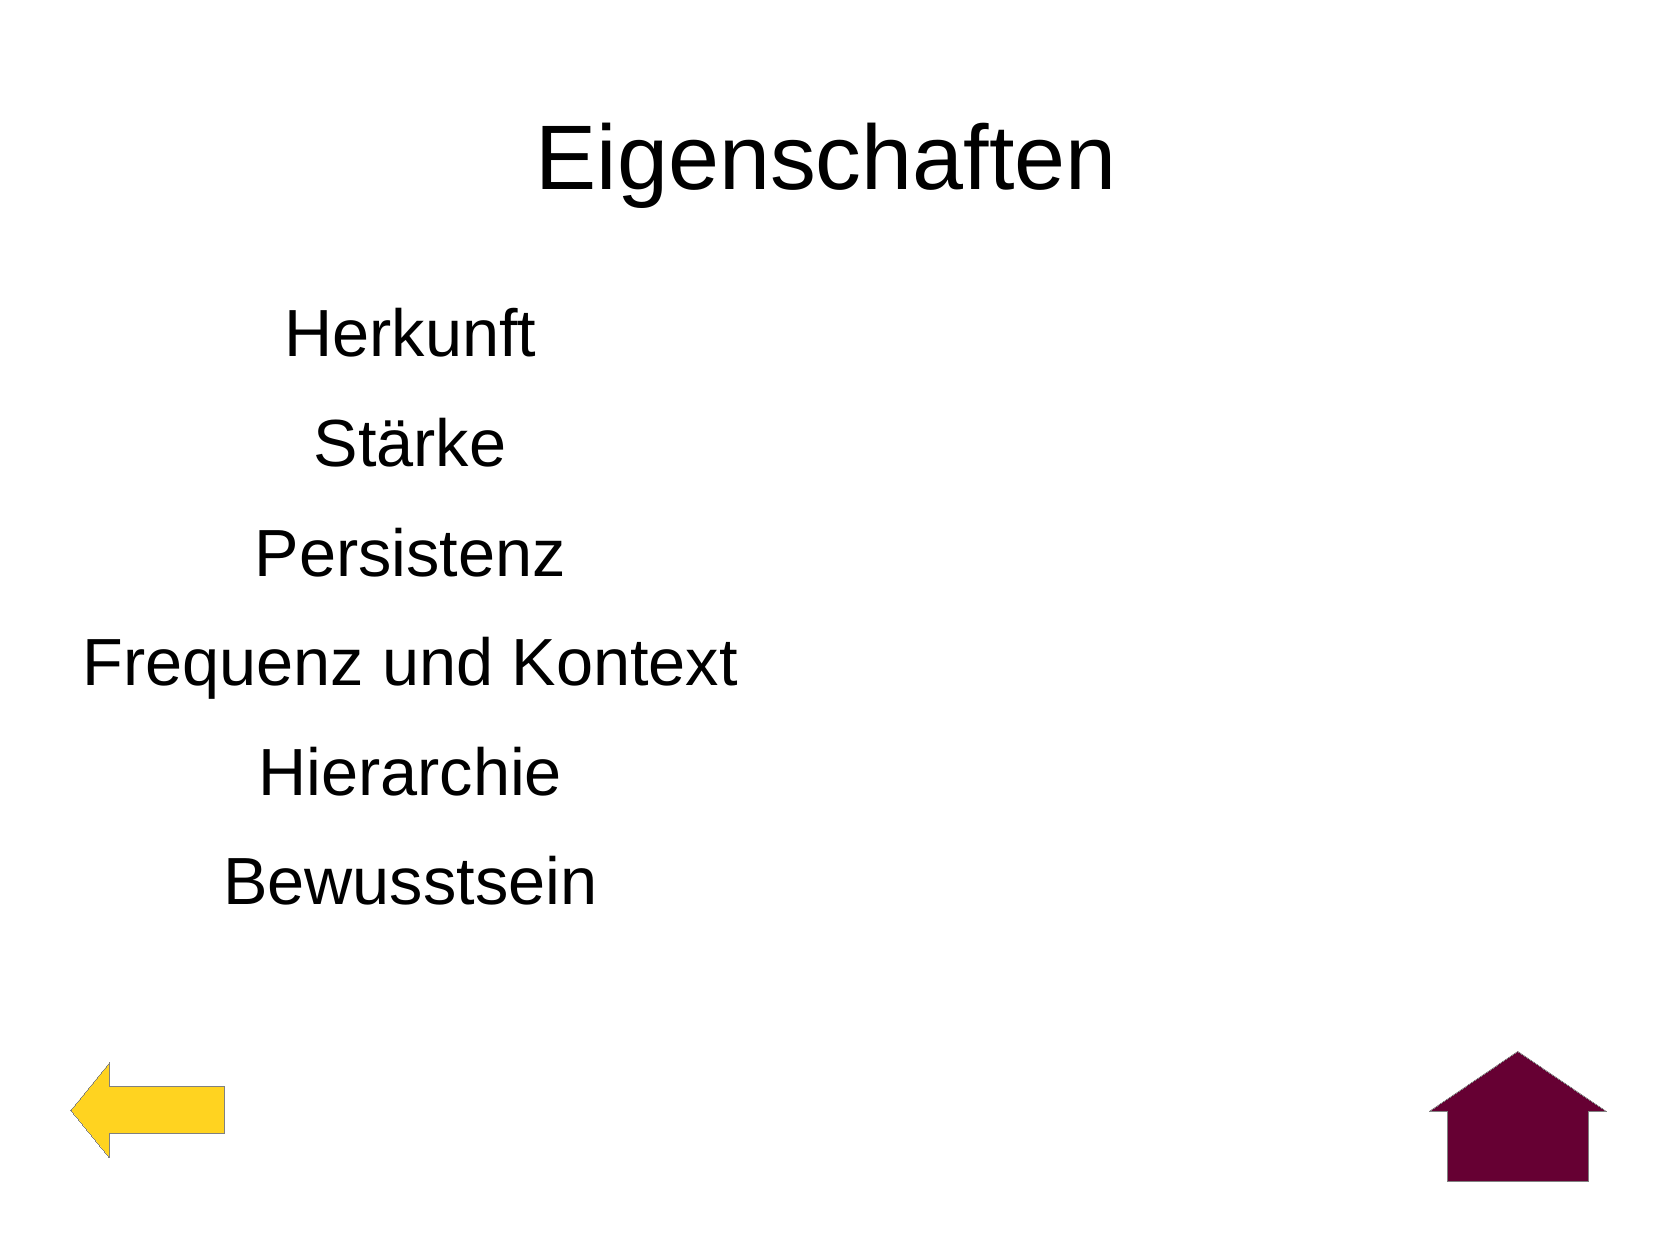

# Eigenschaften
Herkunft
Stärke
Persistenz
Frequenz und Kontext
Hierarchie
Bewusstsein